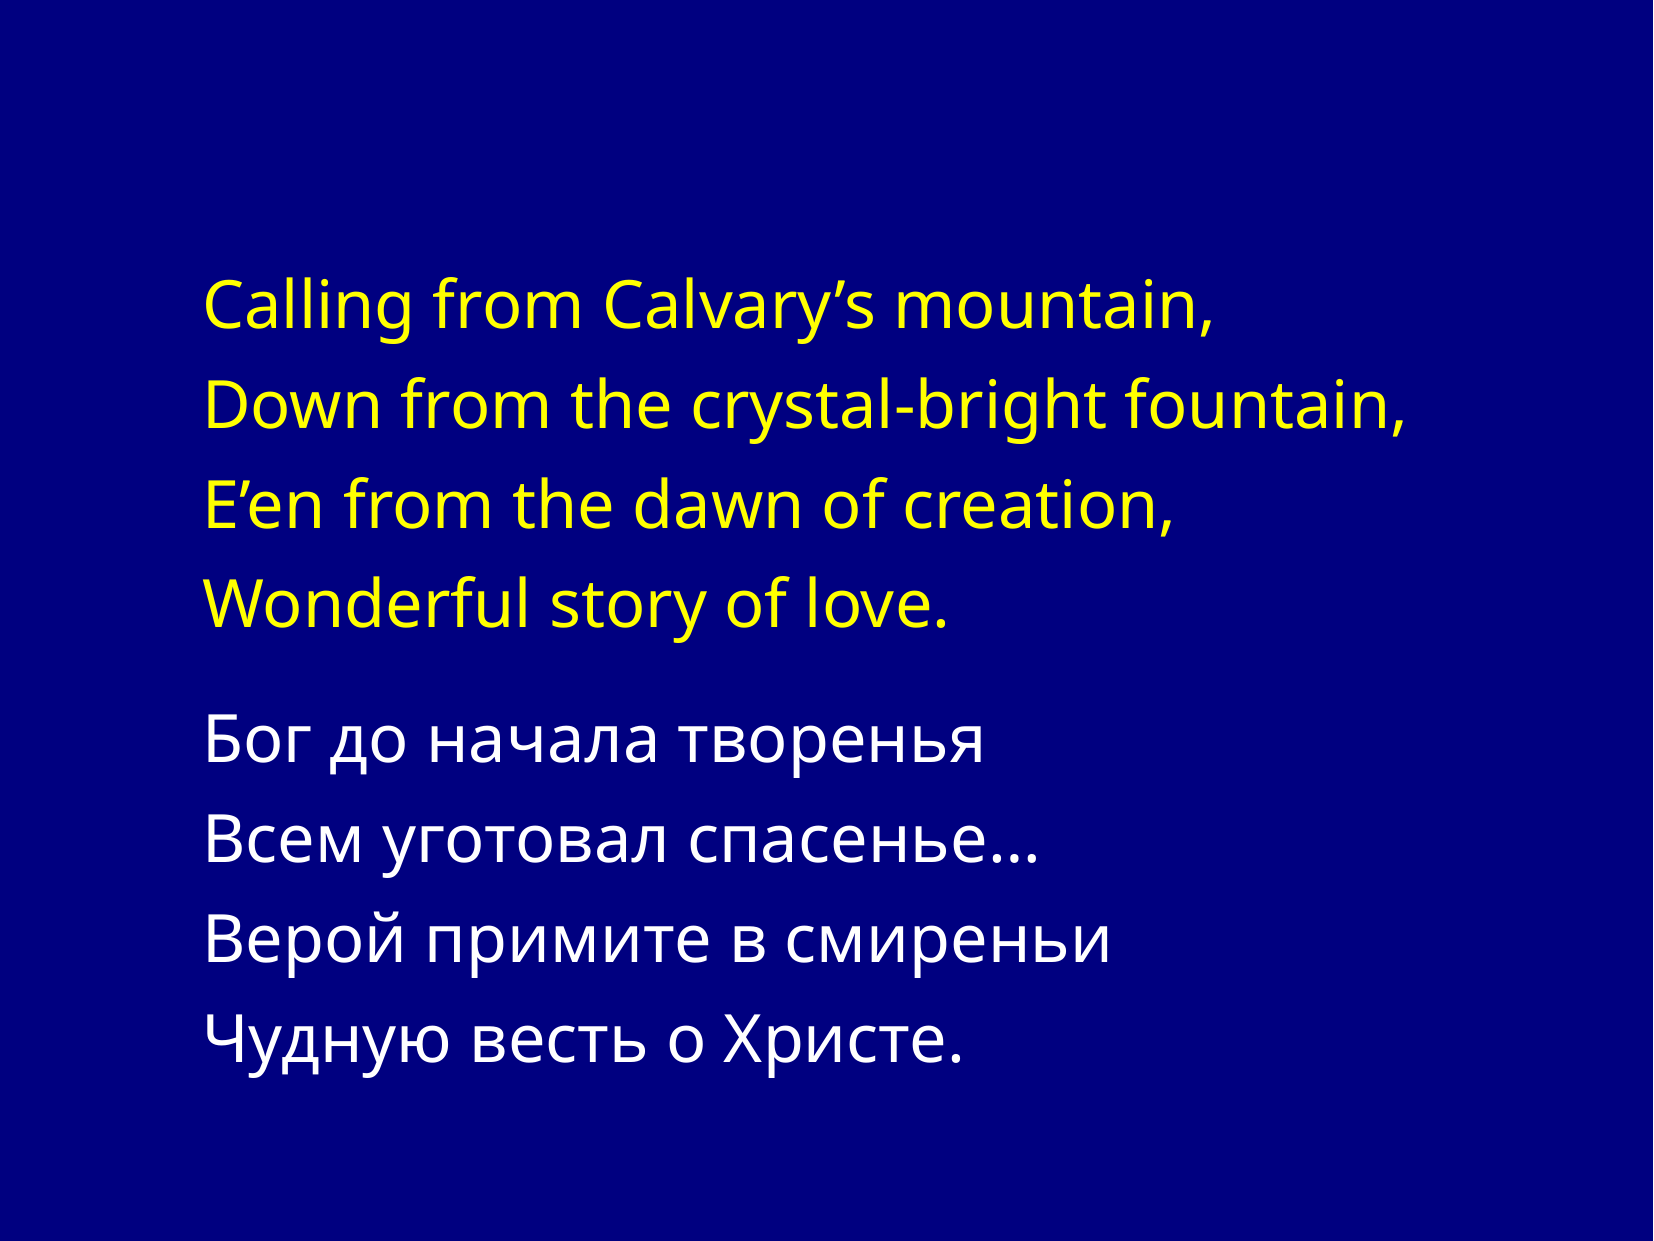

Calling from Calvary’s mountain,
	Down from the crystal-bright fountain,
	E’en from the dawn of creation,
	Wonderful story of love.
	Бог до начала творенья
	Всем уготовал спасенье…
	Верой примите в смиреньи
	Чудную весть о Христе.